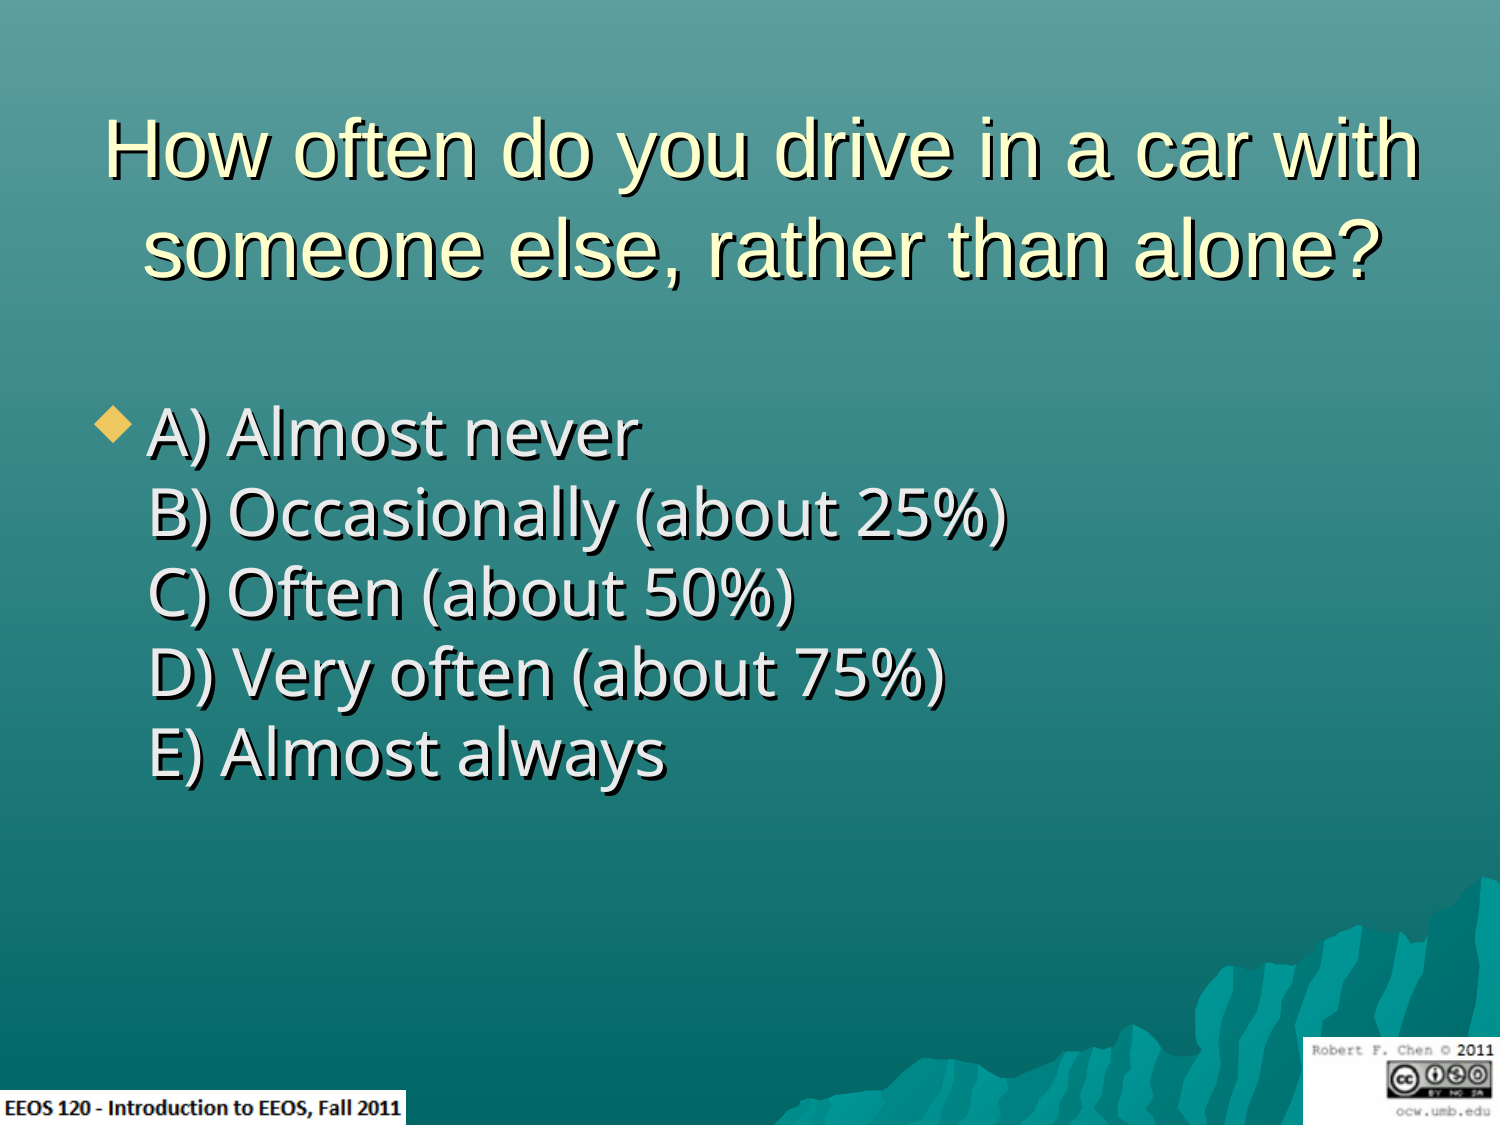

# How often do you drive in a car with someone else, rather than alone?
A) Almost never
B) Occasionally (about 25%)
C) Often (about 50%)
D) Very often (about 75%)
E) Almost always